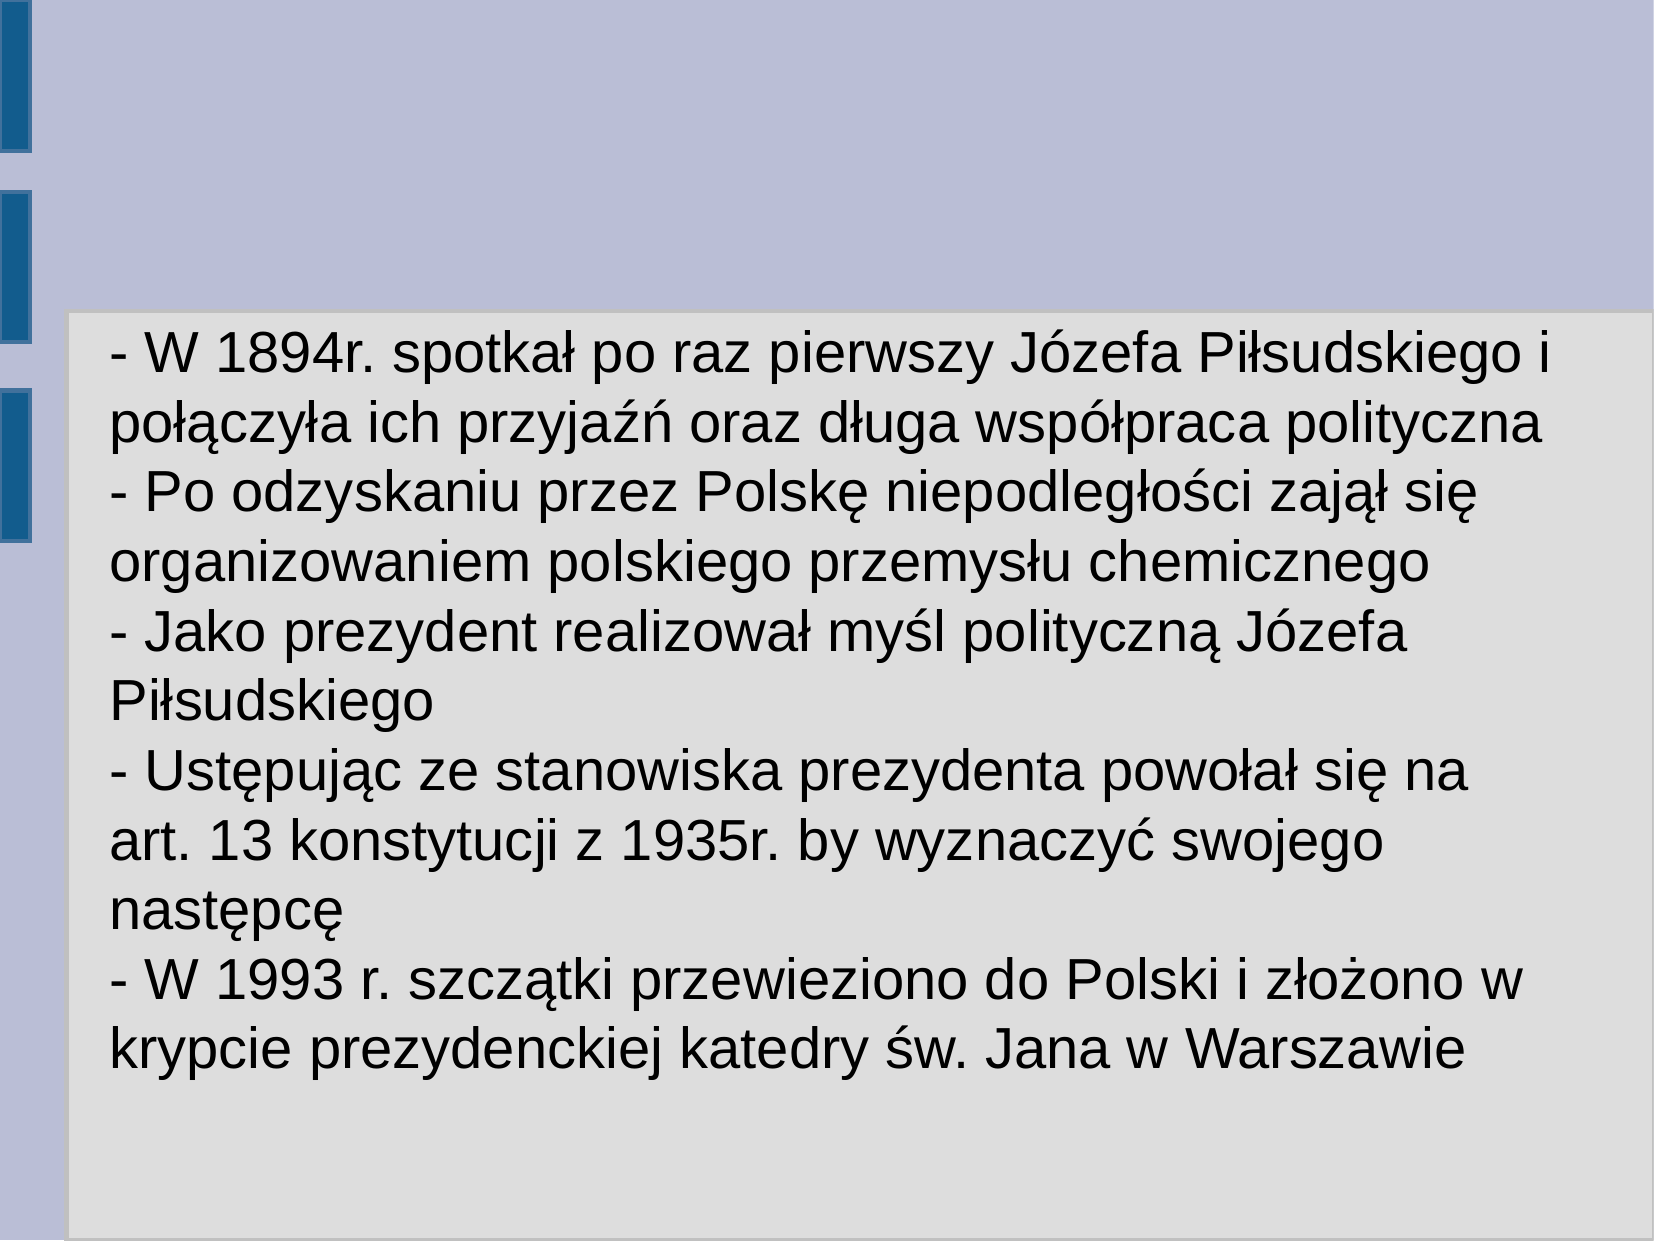

# - W 1894r. spotkał po raz pierwszy Józefa Piłsudskiego i połączyła ich przyjaźń oraz długa współpraca polityczna
- Po odzyskaniu przez Polskę niepodległości zajął się organizowaniem polskiego przemysłu chemicznego
- Jako prezydent realizował myśl polityczną Józefa Piłsudskiego
- Ustępując ze stanowiska prezydenta powołał się na art. 13 konstytucji z 1935r. by wyznaczyć swojego następcę
- W 1993 r. szczątki przewieziono do Polski i złożono w krypcie prezydenckiej katedry św. Jana w Warszawie